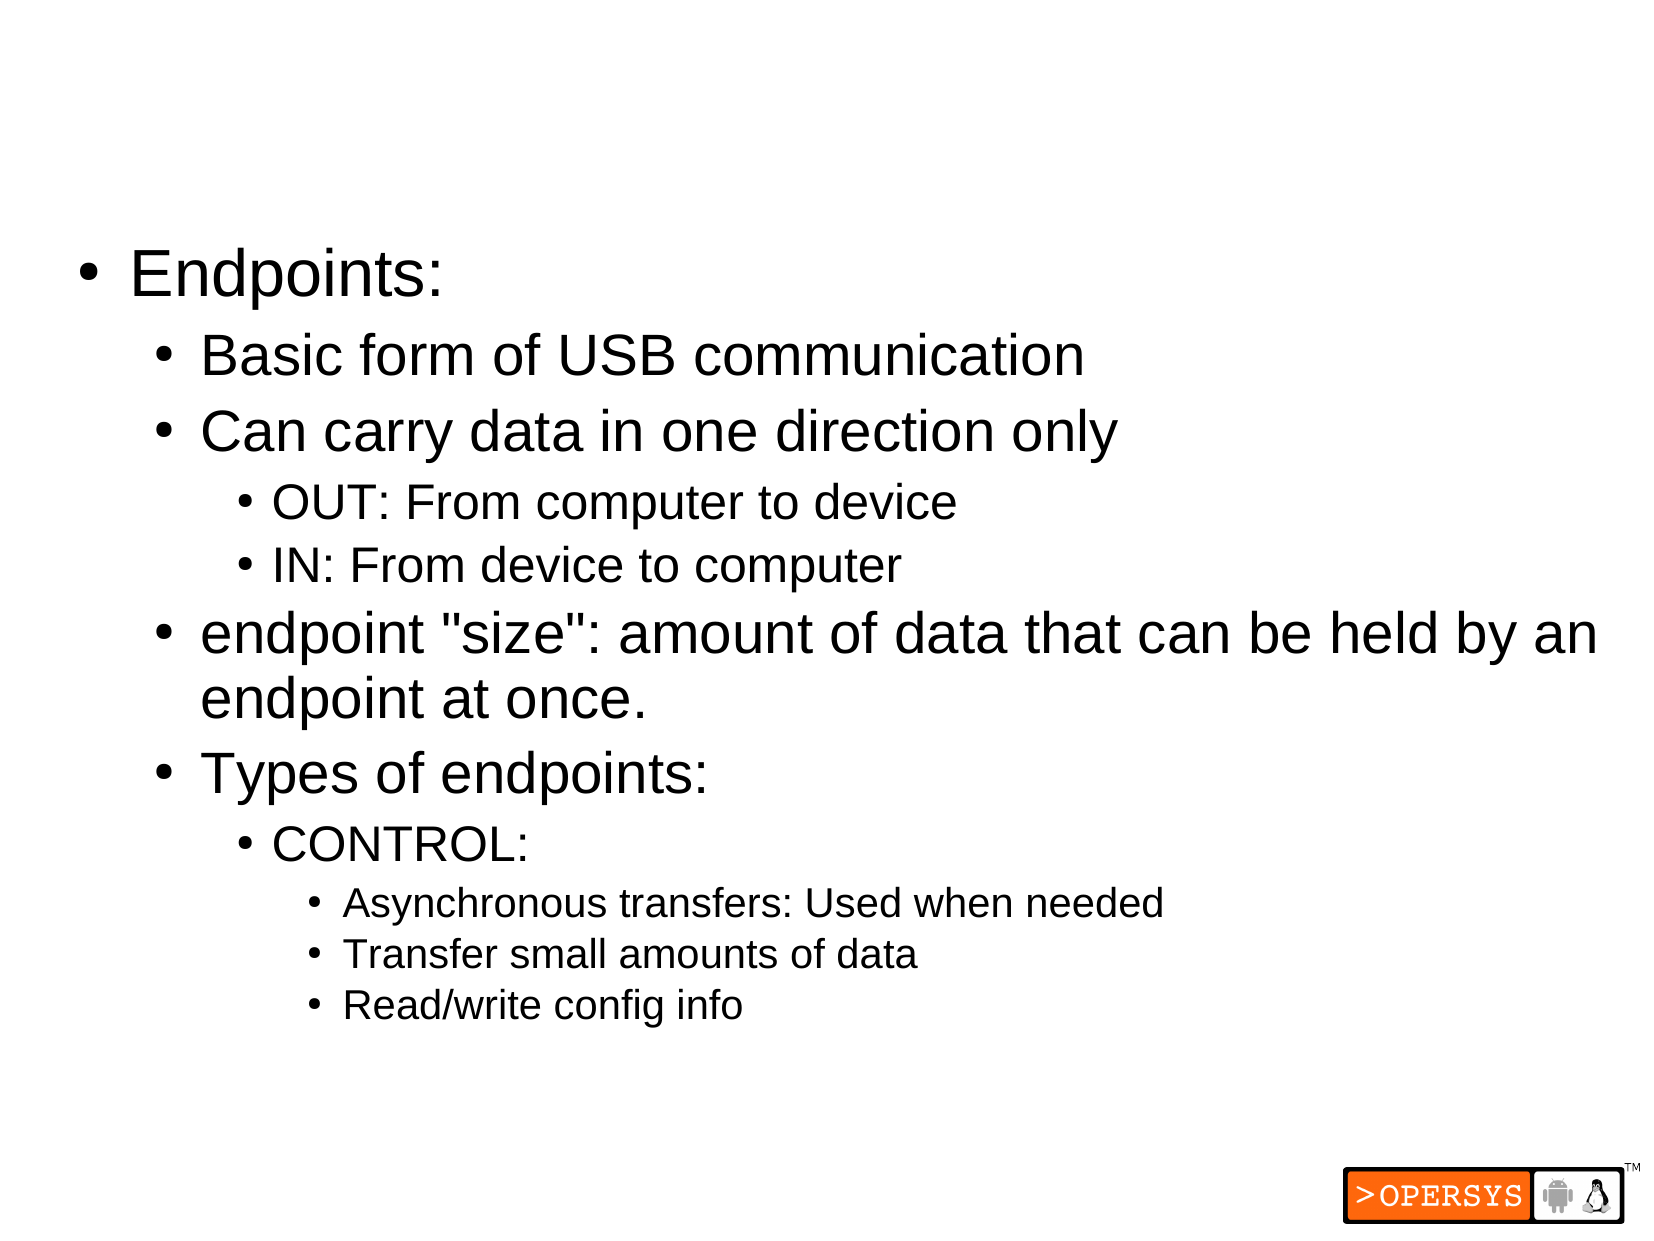

# Endpoints:
Basic form of USB communication
Can carry data in one direction only
OUT: From computer to device
IN: From device to computer
endpoint "size": amount of data that can be held by an endpoint at once.
Types of endpoints:
CONTROL:
Asynchronous transfers: Used when needed
Transfer small amounts of data
Read/write config info